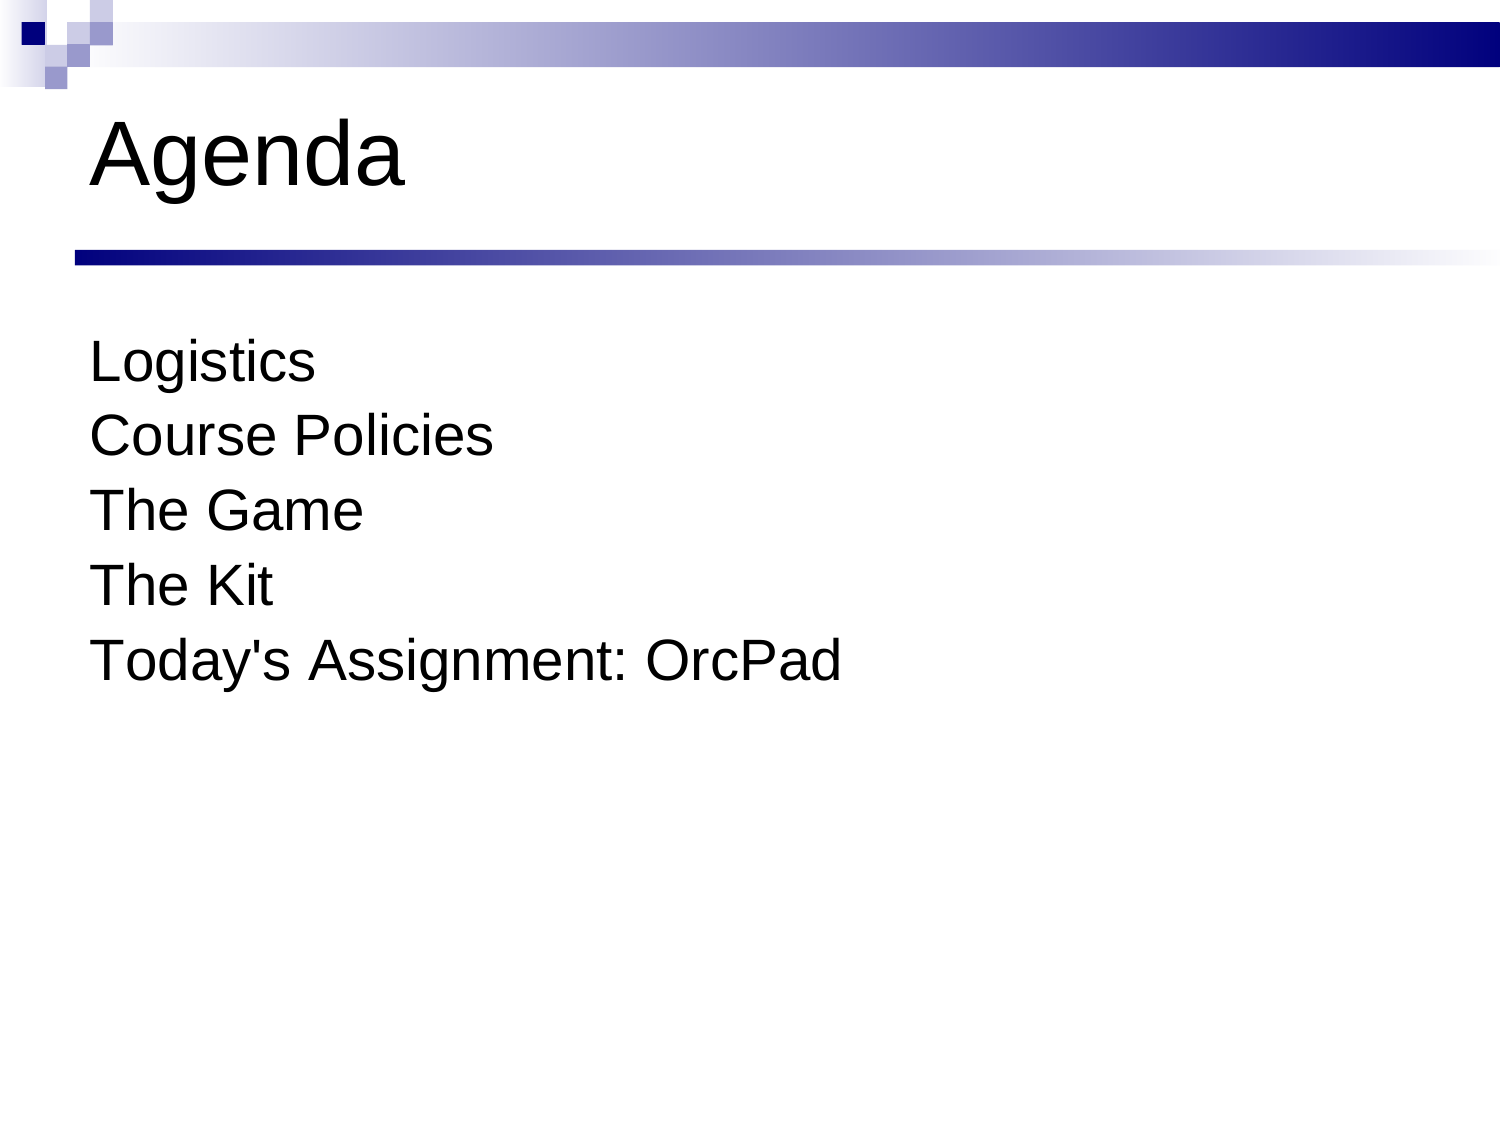

# Agenda
Logistics
Course Policies
The Game
The Kit
Today's Assignment: OrcPad